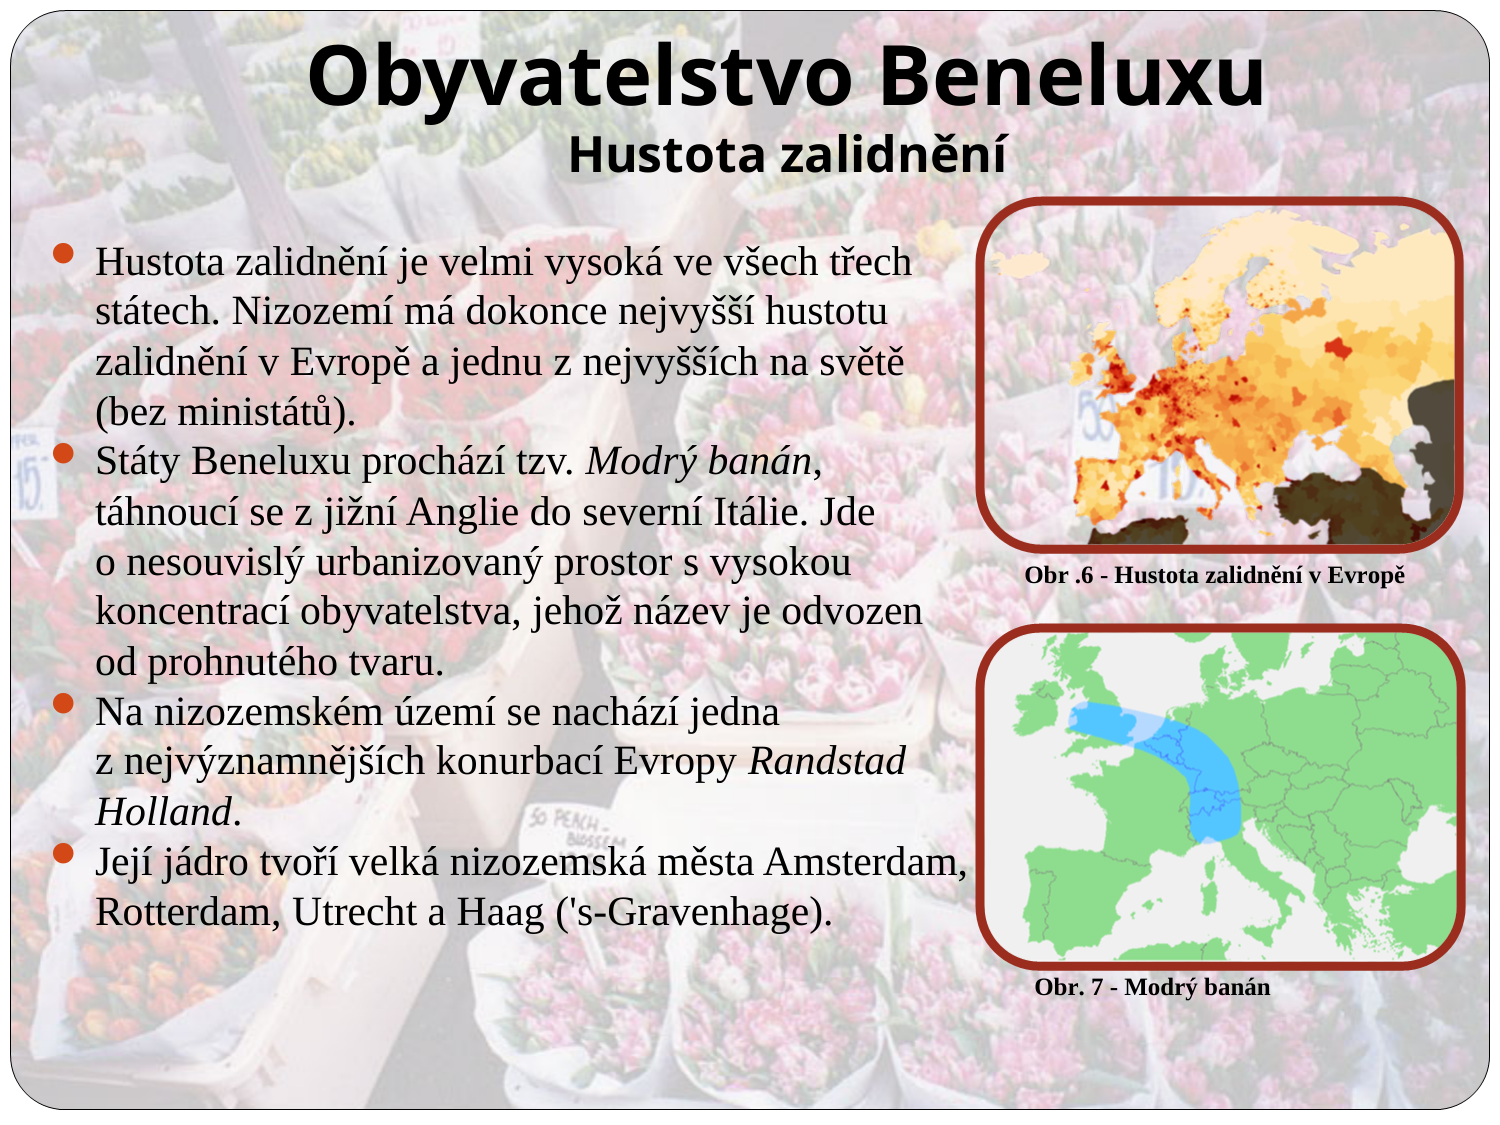

# Obyvatelstvo Beneluxu Hustota zalidnění
Hustota zalidnění je velmi vysoká ve všech třech státech. Nizozemí má dokonce nejvyšší hustotu zalidnění v Evropě a jednu z nejvyšších na světě (bez ministátů).
Státy Beneluxu prochází tzv. Modrý banán, táhnoucí se z jižní Anglie do severní Itálie. Jde
	o nesouvislý urbanizovaný prostor s vysokou koncentrací obyvatelstva, jehož název je odvozen od prohnutého tvaru.
Na nizozemském území se nachází jedna
	z nejvýznamnějších konurbací Evropy Randstad Holland.
Její jádro tvoří velká nizozemská města Amsterdam, Rotterdam, Utrecht a Haag ('s-Gravenhage).
Obr .6 - Hustota zalidnění v Evropě
Obr. 7 - Modrý banán